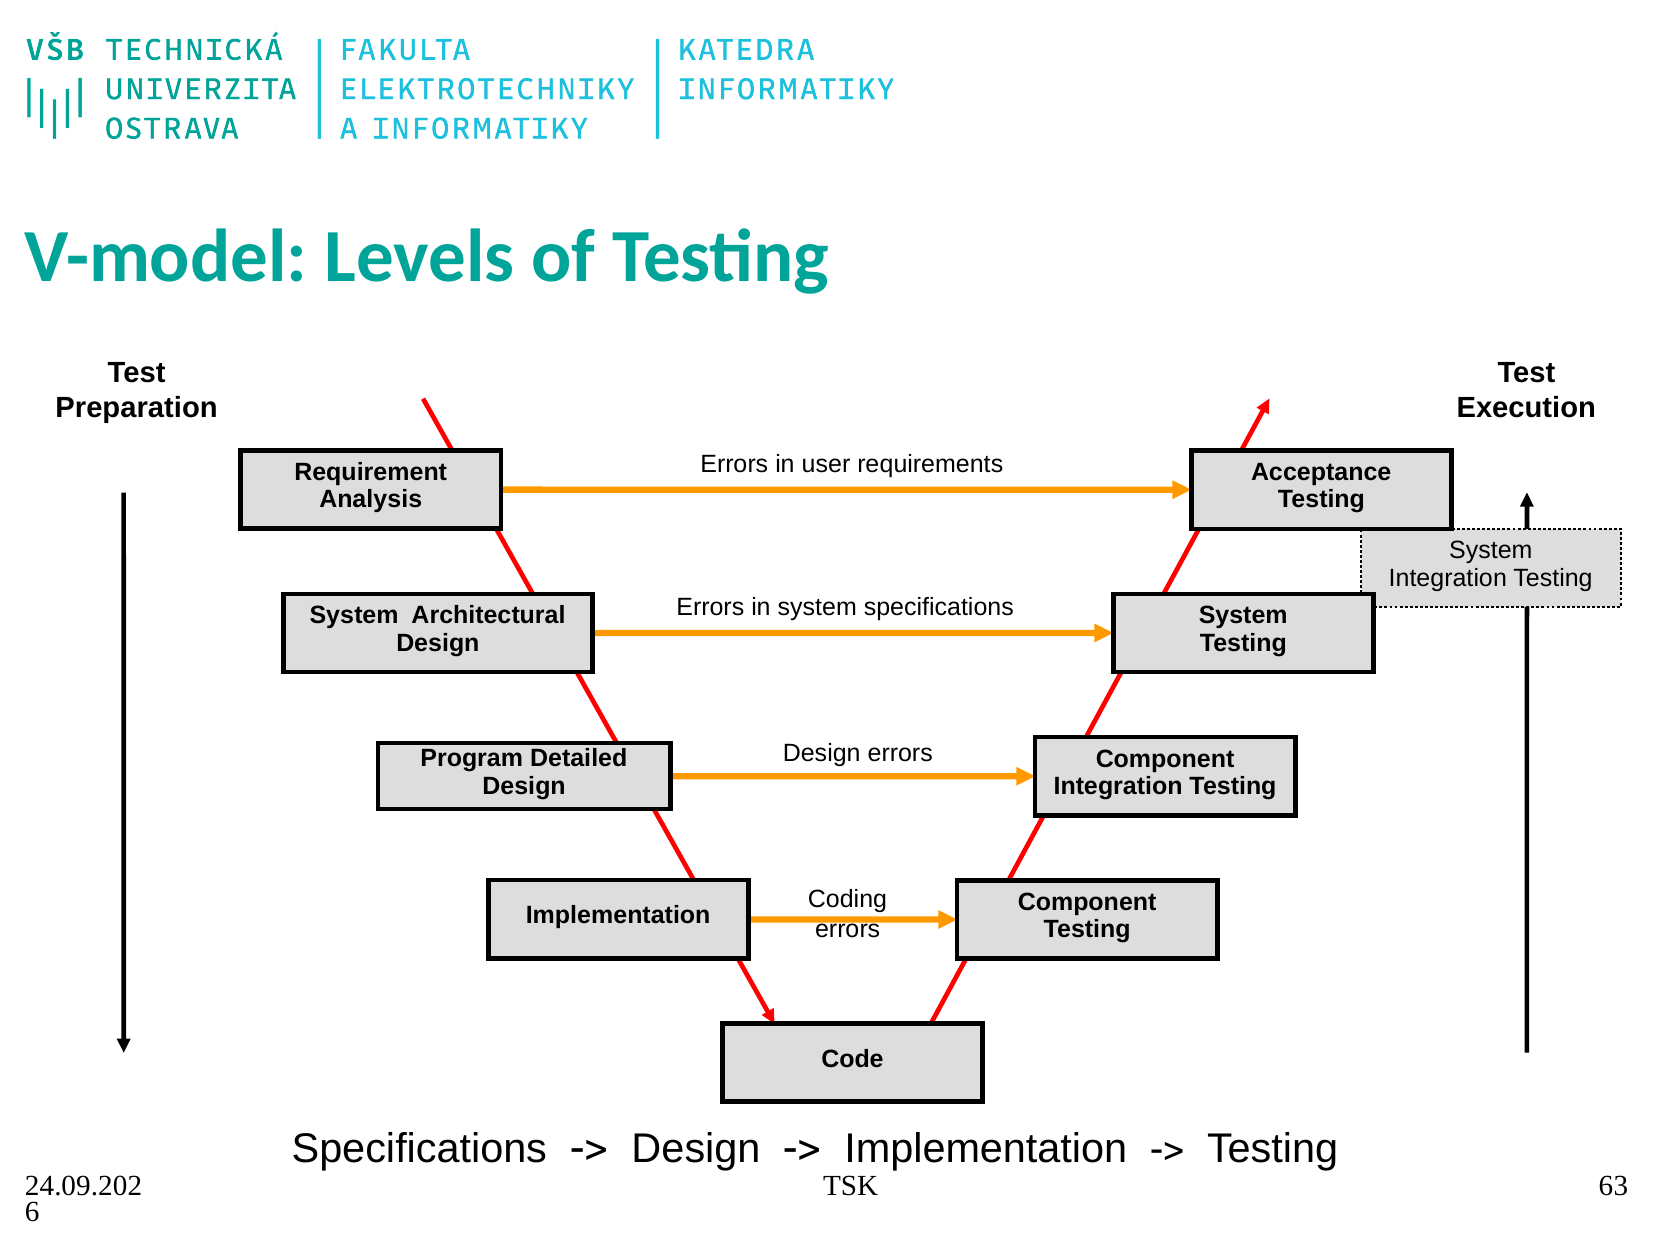

# V-model: Levels of Testing
Test Preparation
Test Execution
Requirement
Analysis​
Errors in user requirements
Acceptance
Testing
System
Integration Testing
System Architectural
Design​
Errors in system specifications
System
Testing
Component
Integration Testing
Design errors
Program Detailed
Design​
Implementation
Component
Testing
Coding
errors
Code
 Specifications -> Design -> Implementation -> Testing
TSK
63